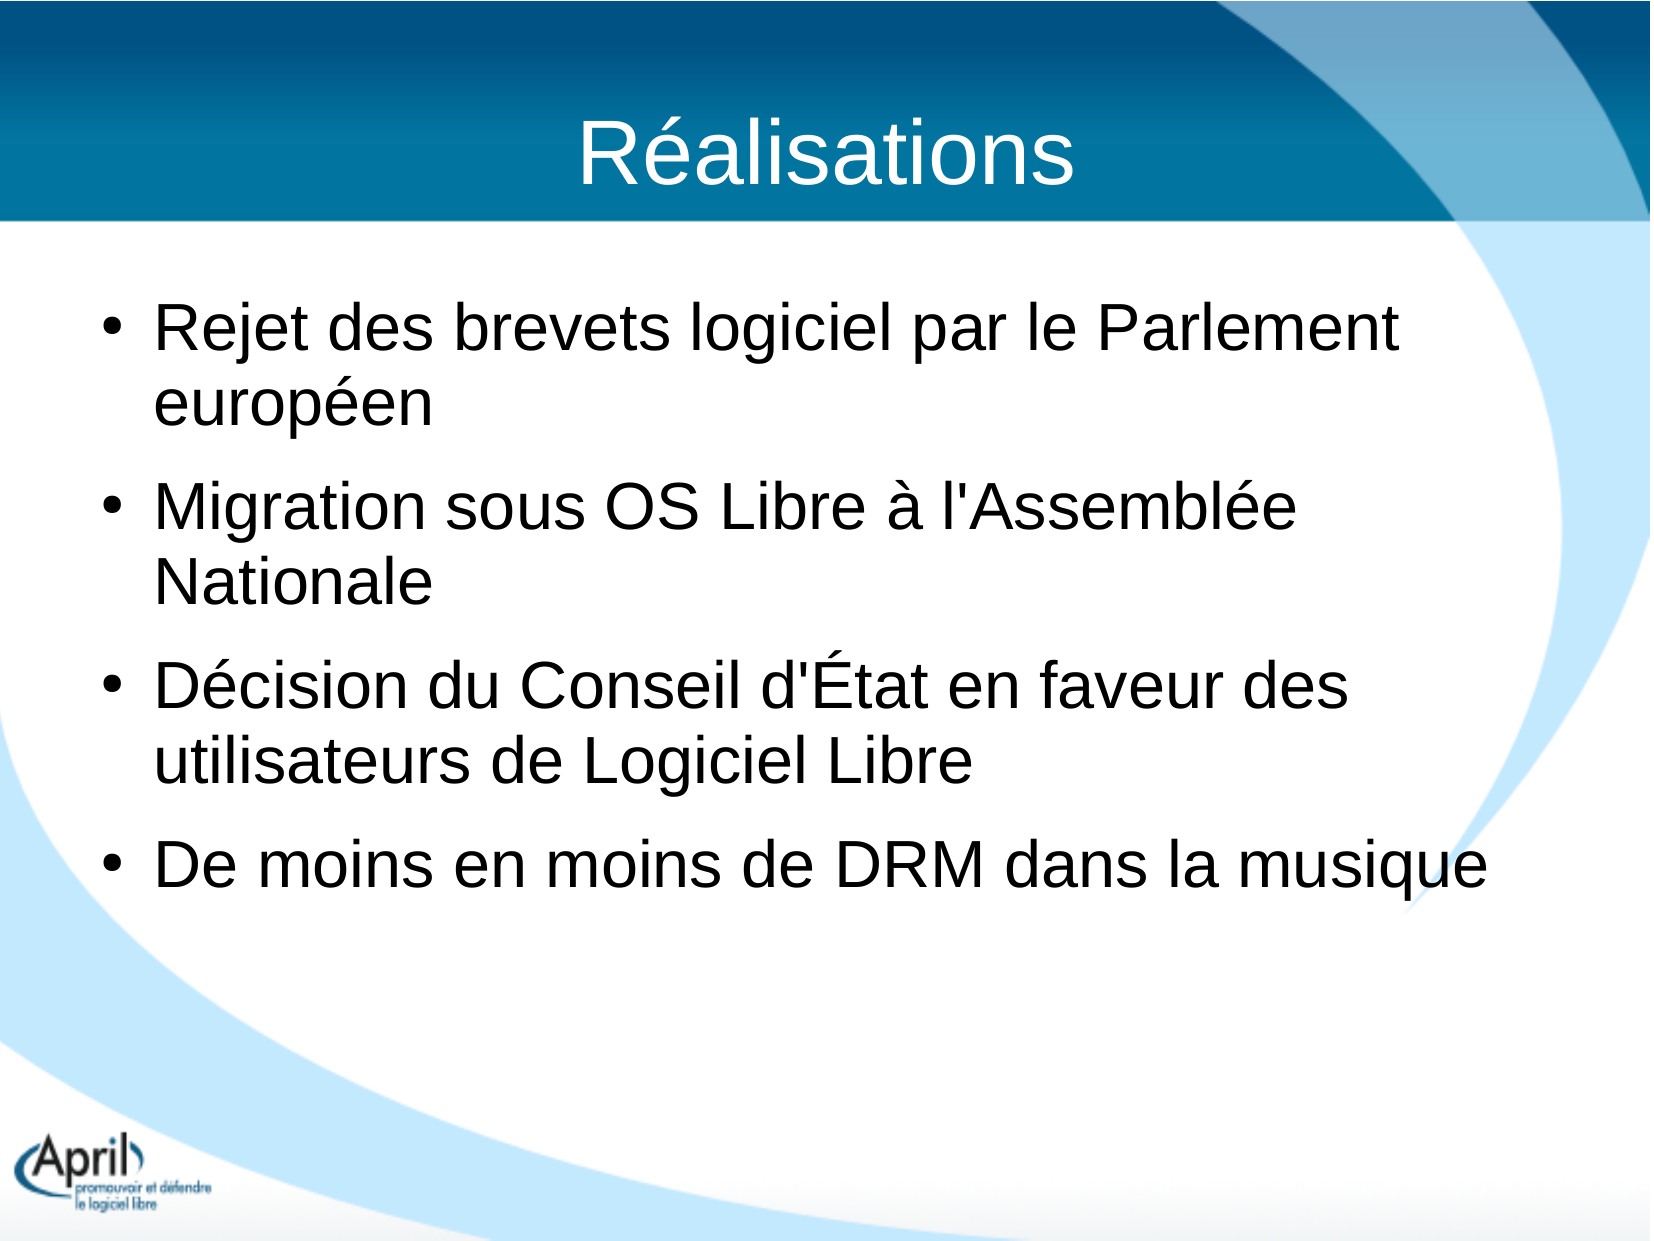

# Réalisations
Rejet des brevets logiciel par le Parlement européen
Migration sous OS Libre à l'Assemblée Nationale
Décision du Conseil d'État en faveur des utilisateurs de Logiciel Libre
De moins en moins de DRM dans la musique